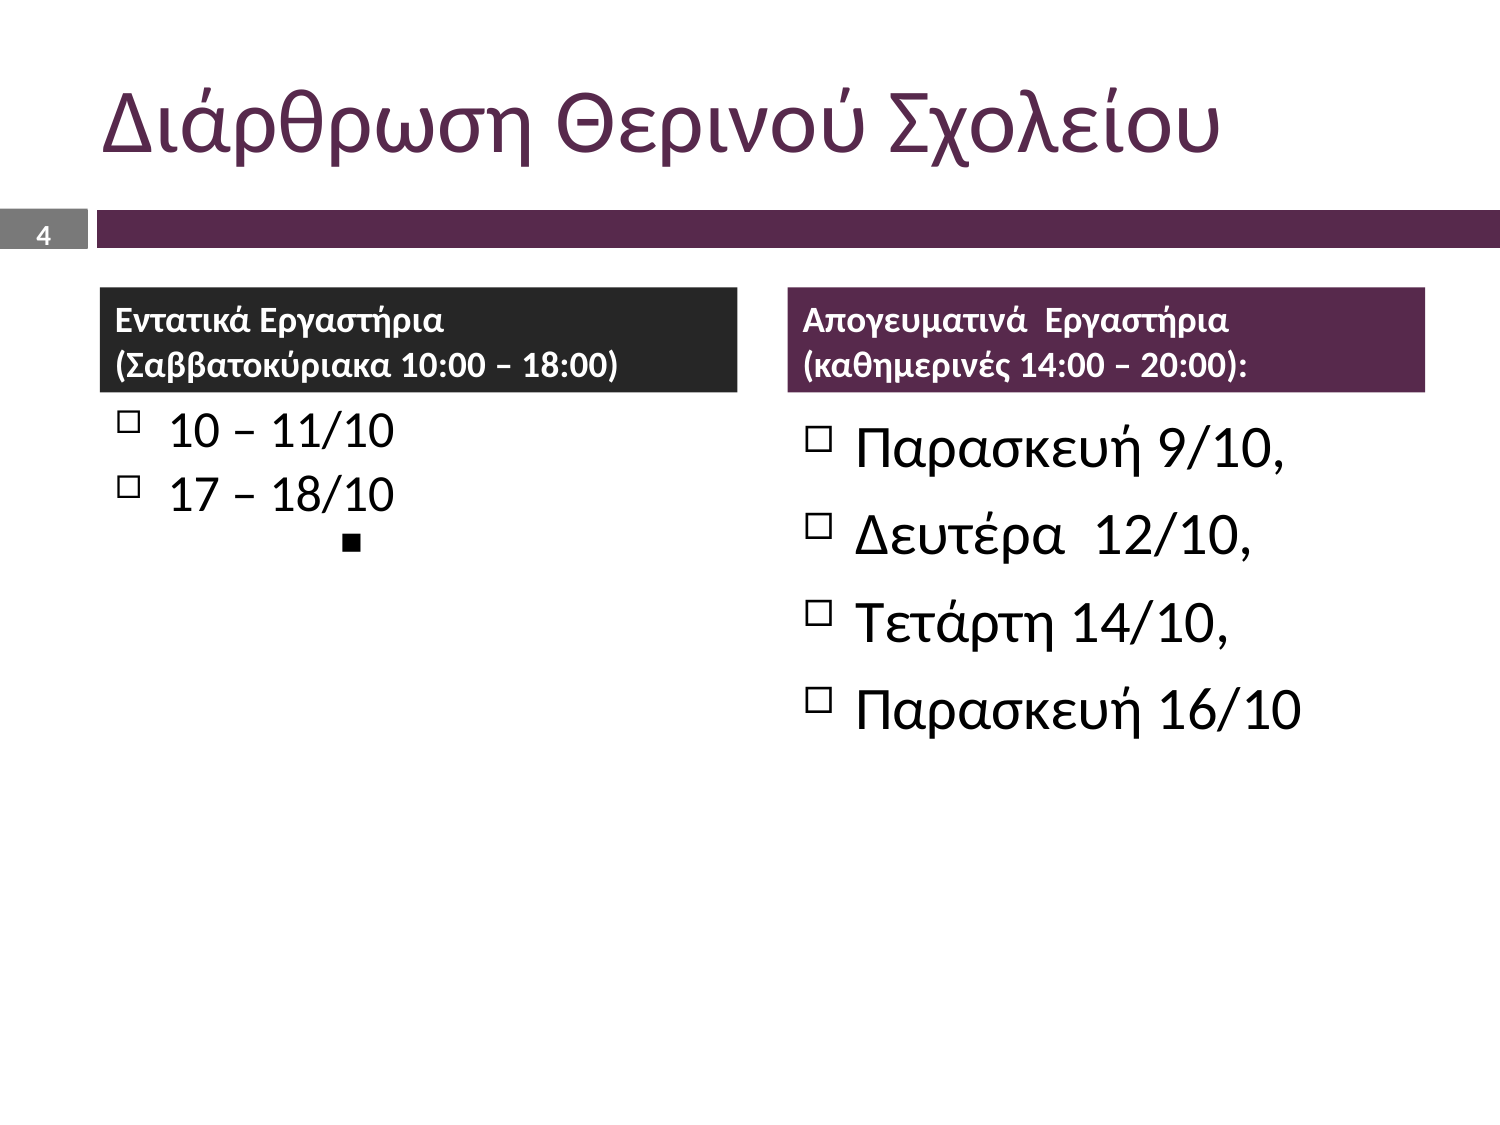

# Διάρθρωση Θερινού Σχολείου
Εντατικά Εργαστήρια (Σαββατοκύριακα 10:00 – 18:00)
Απογευματινά Εργαστήρια (καθημερινές 14:00 – 20:00):
10 – 11/10
17 – 18/10
Παρασκευή 9/10,
Δευτέρα  12/10,
Τετάρτη 14/10,
Παρασκευή 16/10